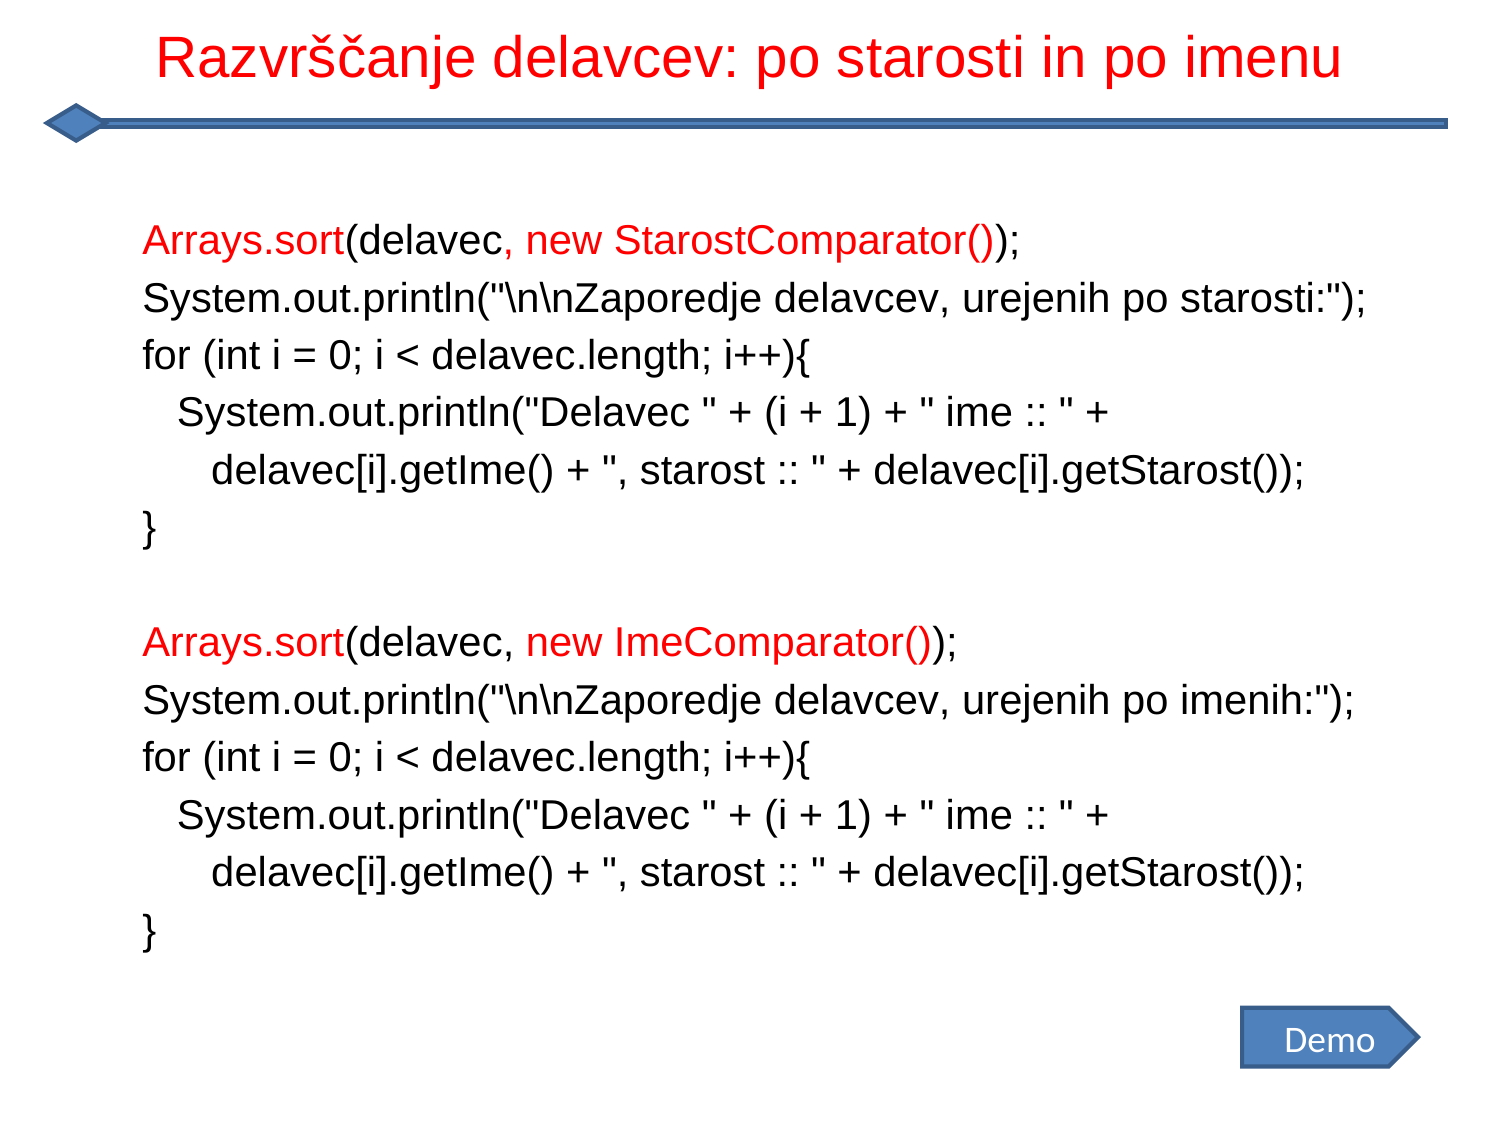

# Razvrščanje delavcev: po starosti in po imenu
 Arrays.sort(delavec, new StarostComparator());
 System.out.println("\n\nZaporedje delavcev, urejenih po starosti:");
 for (int i = 0; i < delavec.length; i++){
 System.out.println("Delavec " + (i + 1) + " ime :: " +
 delavec[i].getIme() + ", starost :: " + delavec[i].getStarost());
 }
 Arrays.sort(delavec, new ImeComparator());
 System.out.println("\n\nZaporedje delavcev, urejenih po imenih:");
 for (int i = 0; i < delavec.length; i++){
 System.out.println("Delavec " + (i + 1) + " ime :: " +
 delavec[i].getIme() + ", starost :: " + delavec[i].getStarost());
 }
Demo